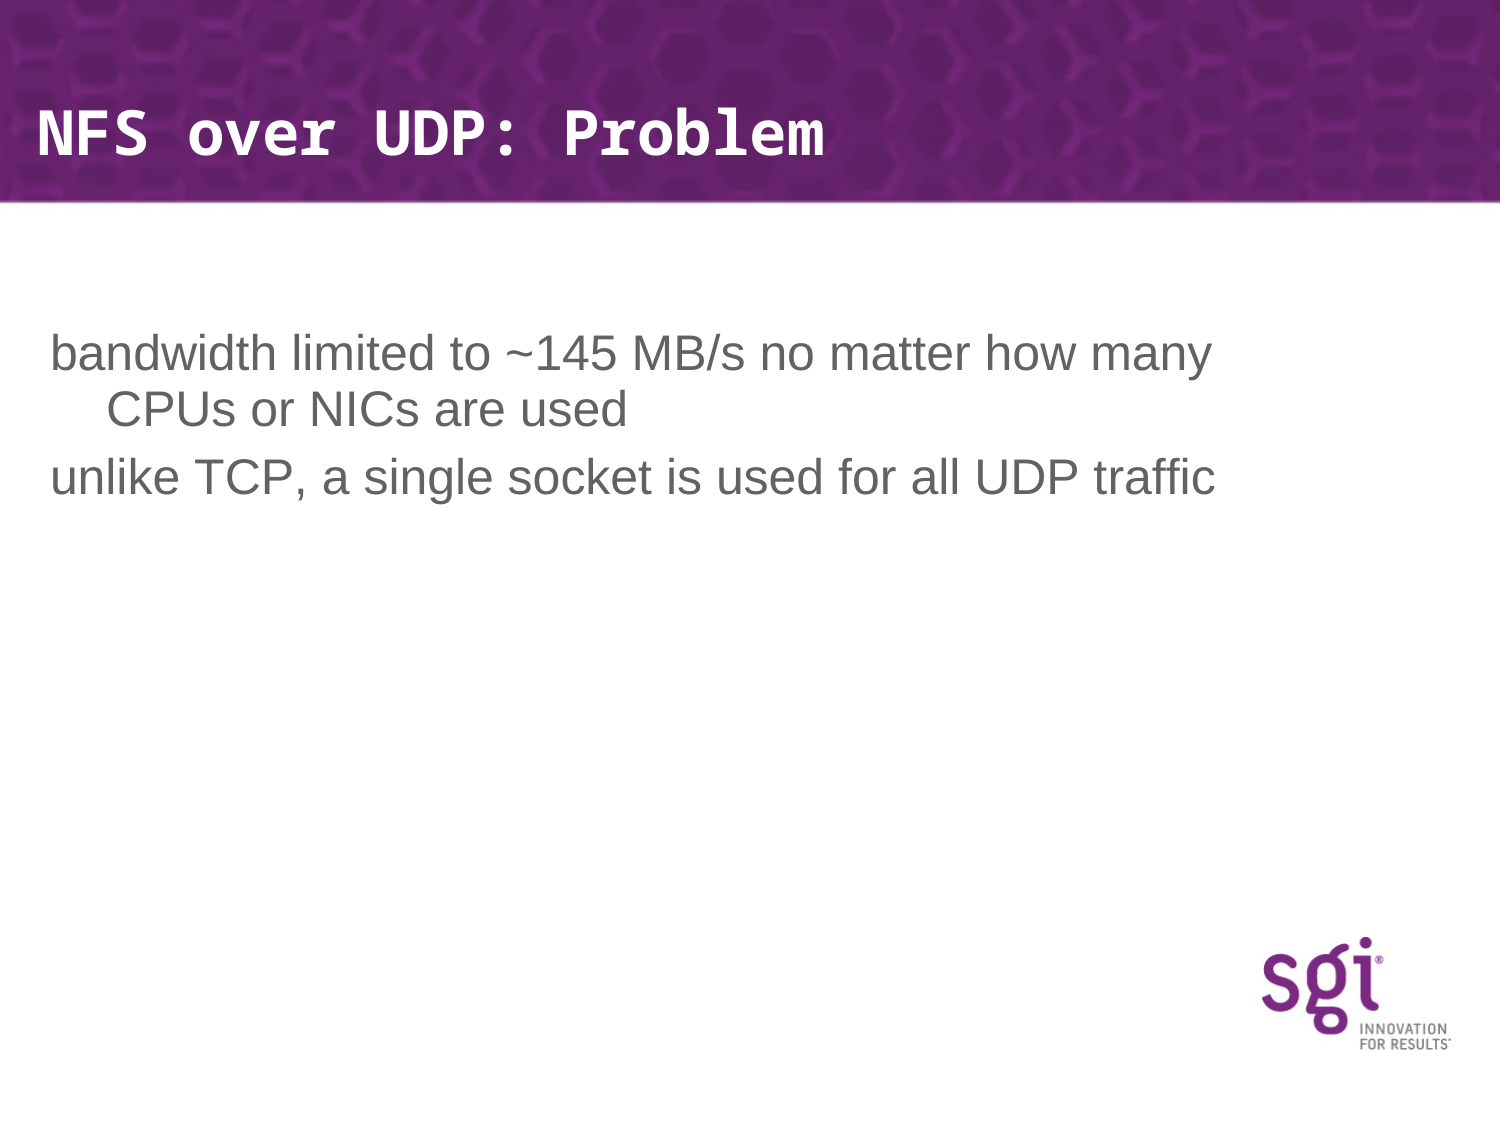

# NFS over UDP: Problem
bandwidth limited to ~145 MB/s no matter how many CPUs or NICs are used
unlike TCP, a single socket is used for all UDP traffic